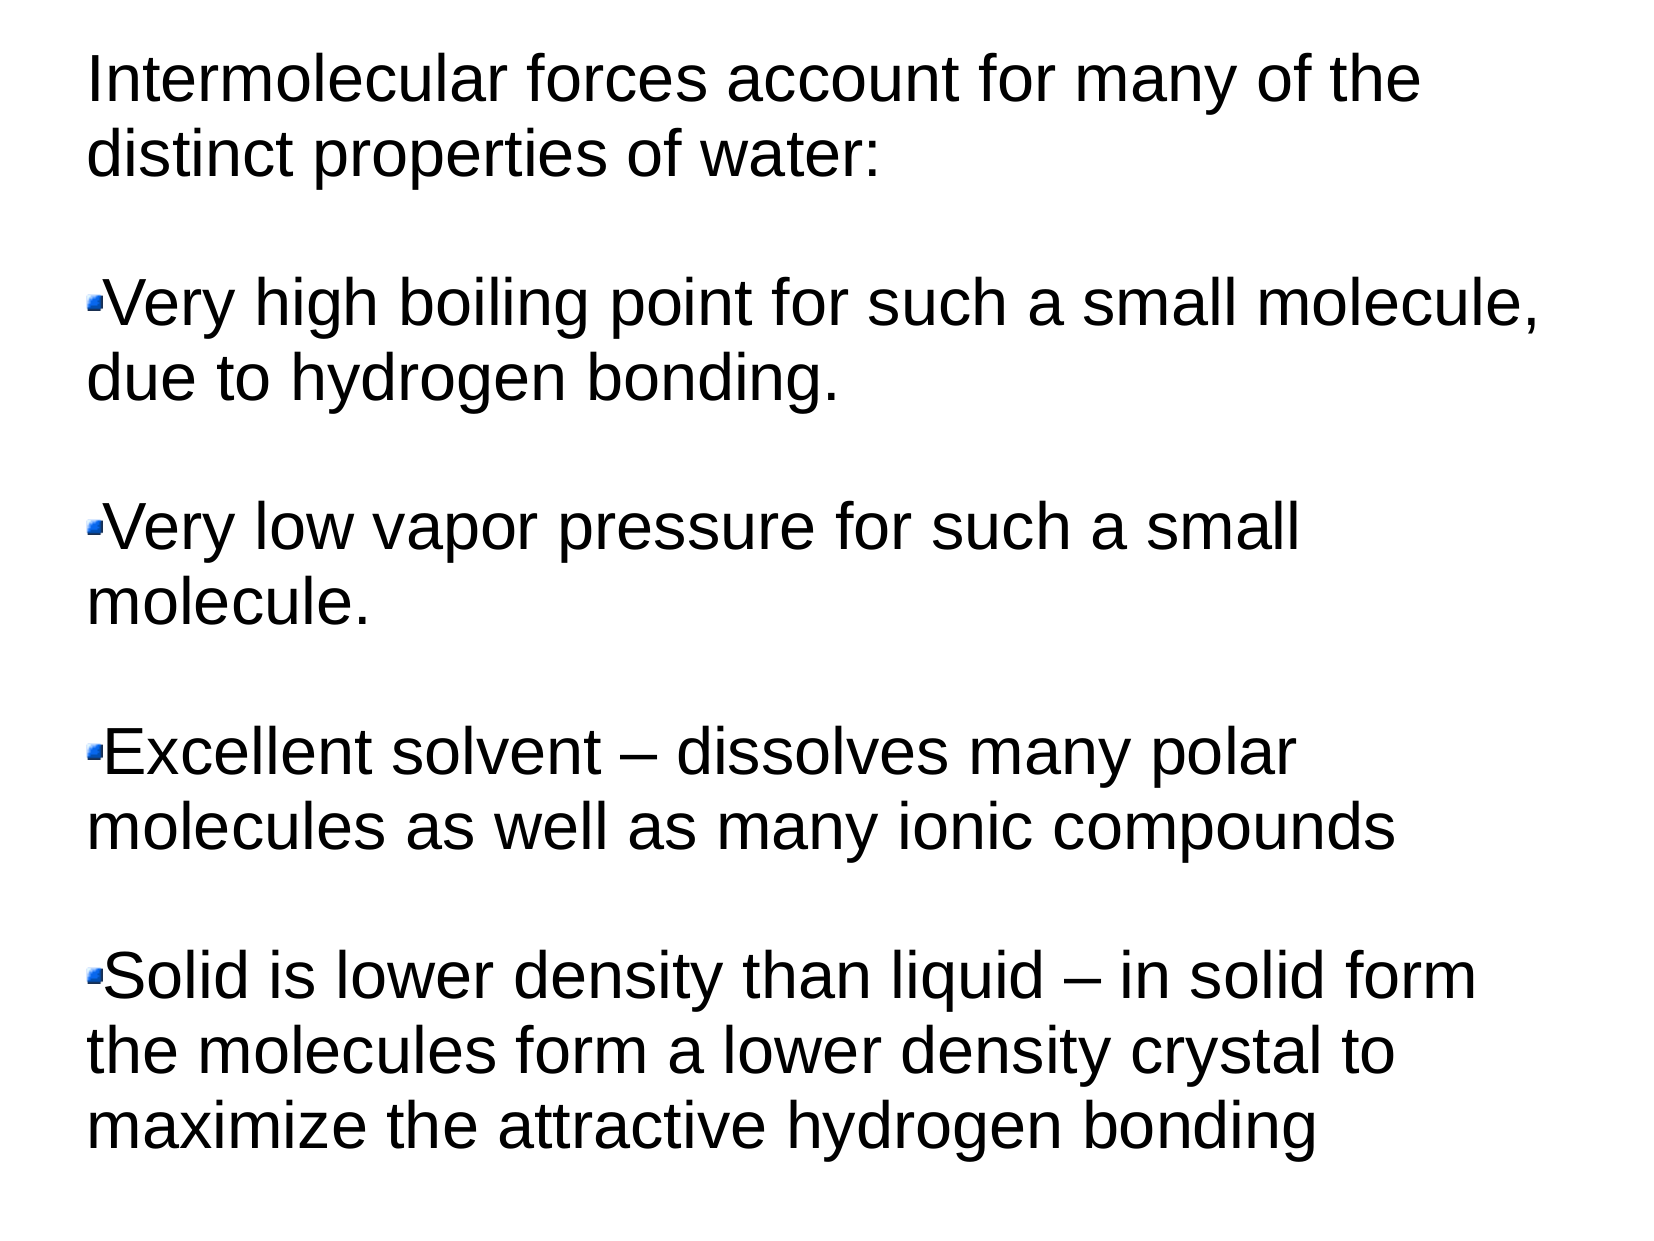

# Intermolecular forces account for many of the distinct properties of water:
Very high boiling point for such a small molecule, due to hydrogen bonding.
Very low vapor pressure for such a small molecule.
Excellent solvent – dissolves many polar molecules as well as many ionic compounds
Solid is lower density than liquid – in solid form the molecules form a lower density crystal to maximize the attractive hydrogen bonding